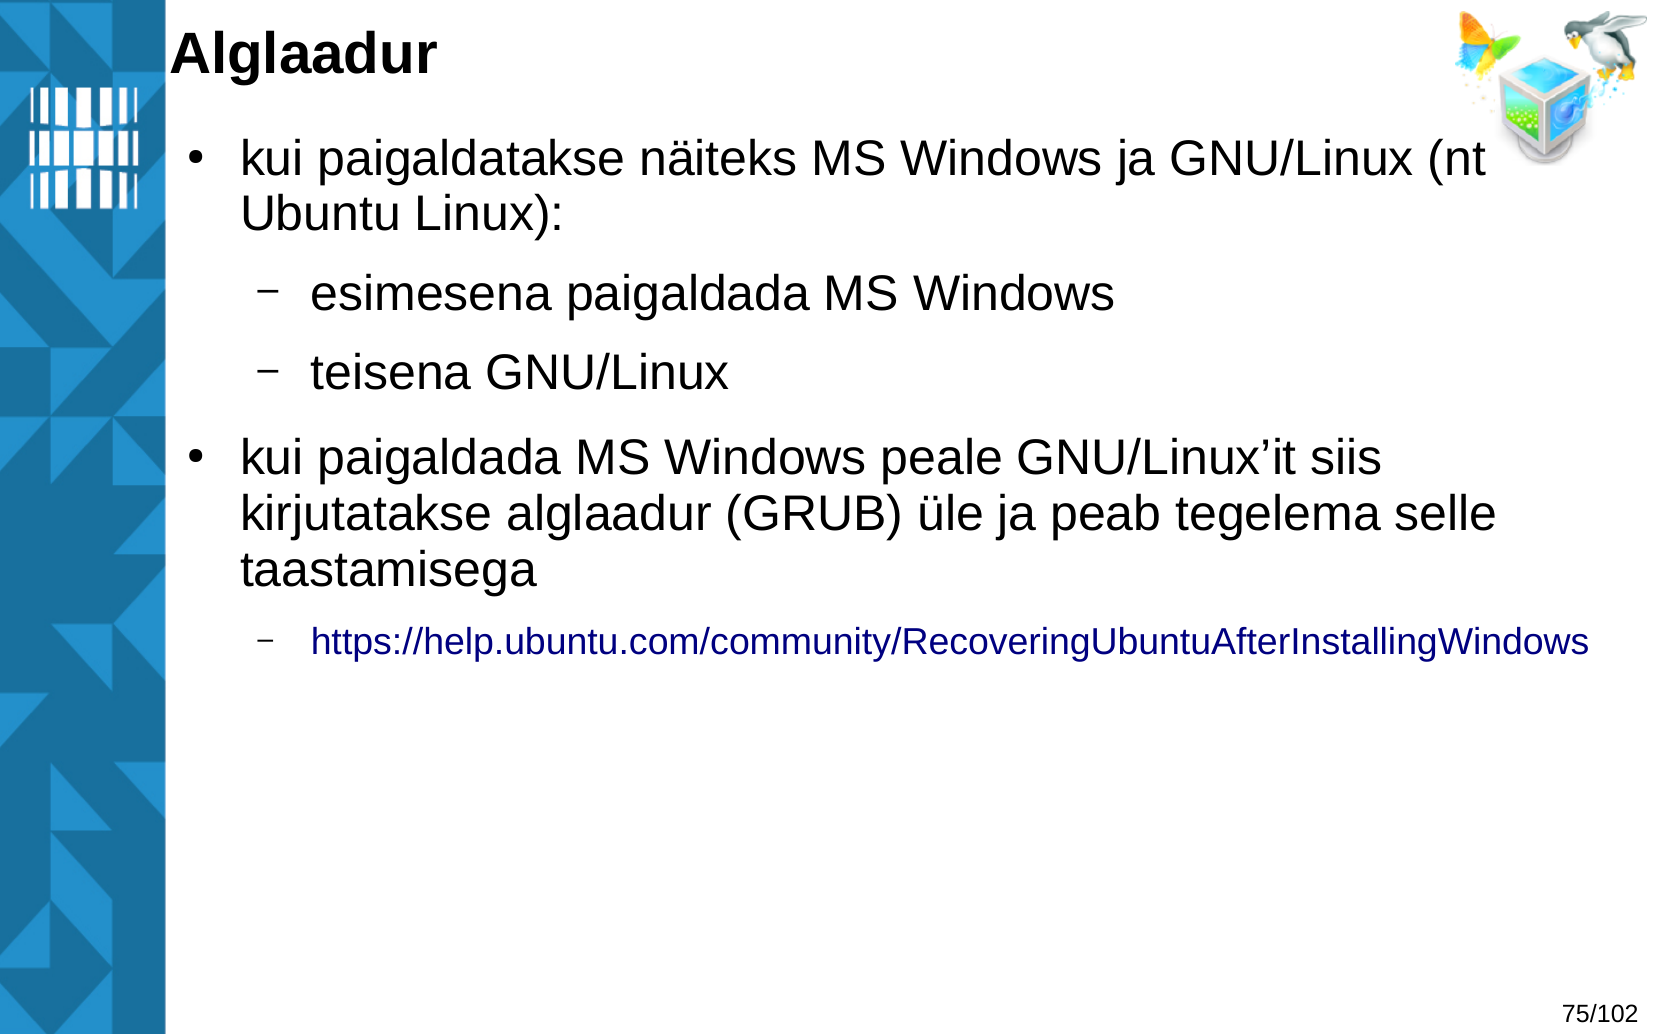

# Alglaadur
kui paigaldatakse näiteks MS Windows ja GNU/Linux (nt Ubuntu Linux):
esimesena paigaldada MS Windows
teisena GNU/Linux
kui paigaldada MS Windows peale GNU/Linux’it siis kirjutatakse alglaadur (GRUB) üle ja peab tegelema selle taastamisega
https://help.ubuntu.com/community/RecoveringUbuntuAfterInstallingWindows